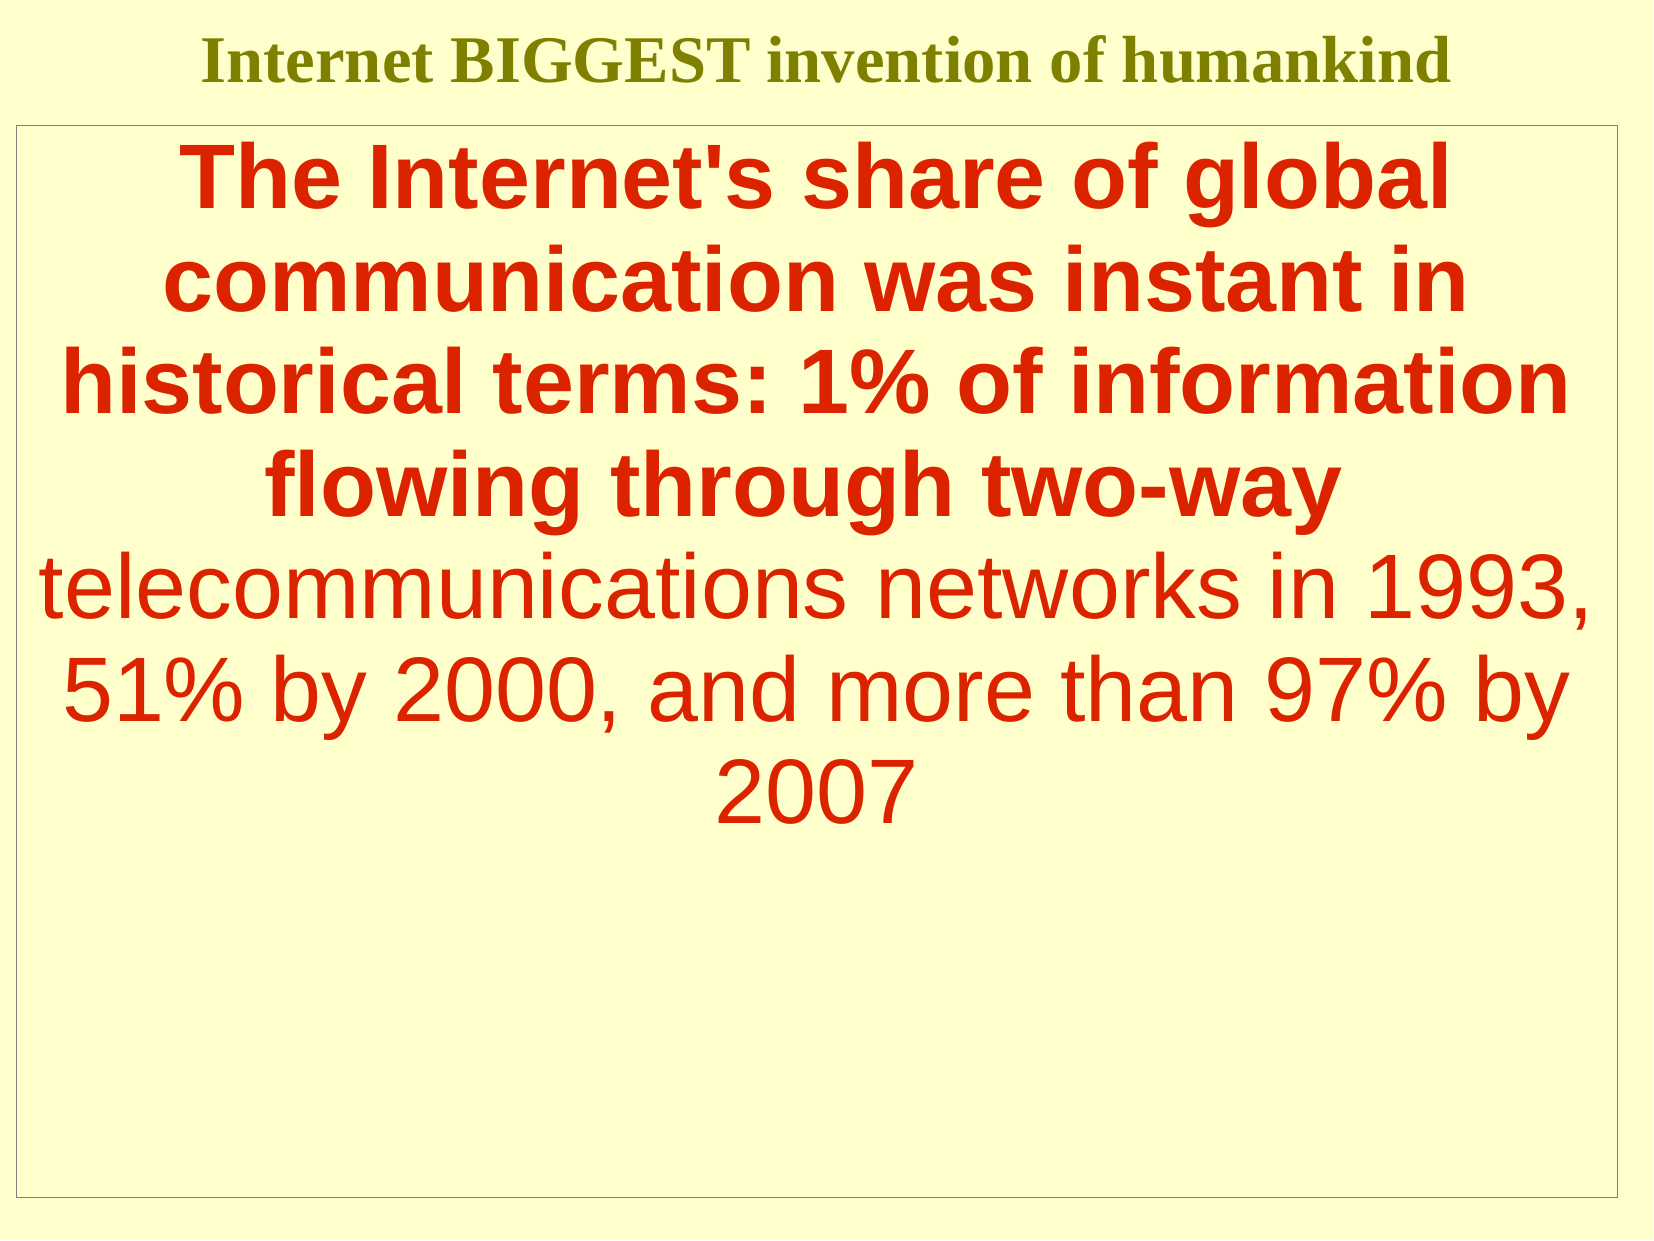

# Internet BIGGEST invention of humankind
The Internet's share of global communication was instant in historical terms: 1% of information flowing through two-way telecommunications networks in 1993, 51% by 2000, and more than 97% by 2007